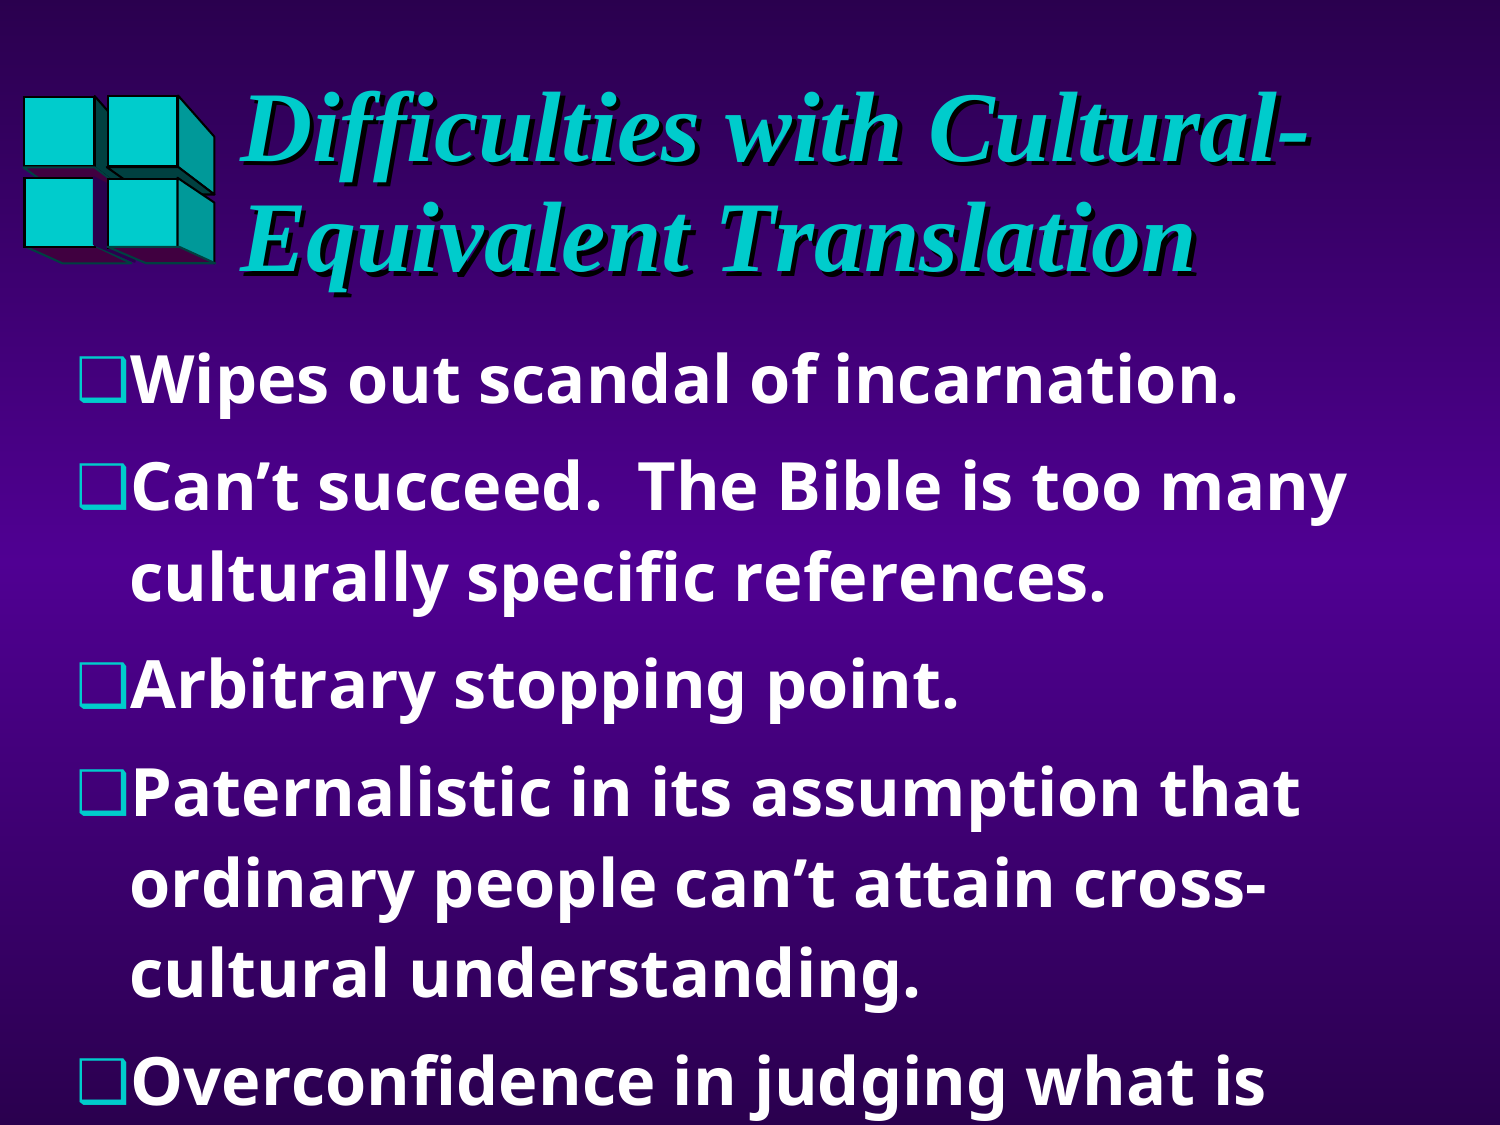

# Difficulties with Cultural- Equivalent Translation
Wipes out scandal of incarnation.
Can’t succeed. The Bible is too many culturally specific references.
Arbitrary stopping point.
Paternalistic in its assumption that ordinary people can’t attain cross-cultural understanding.
Overconfidence in judging what is “significant.”